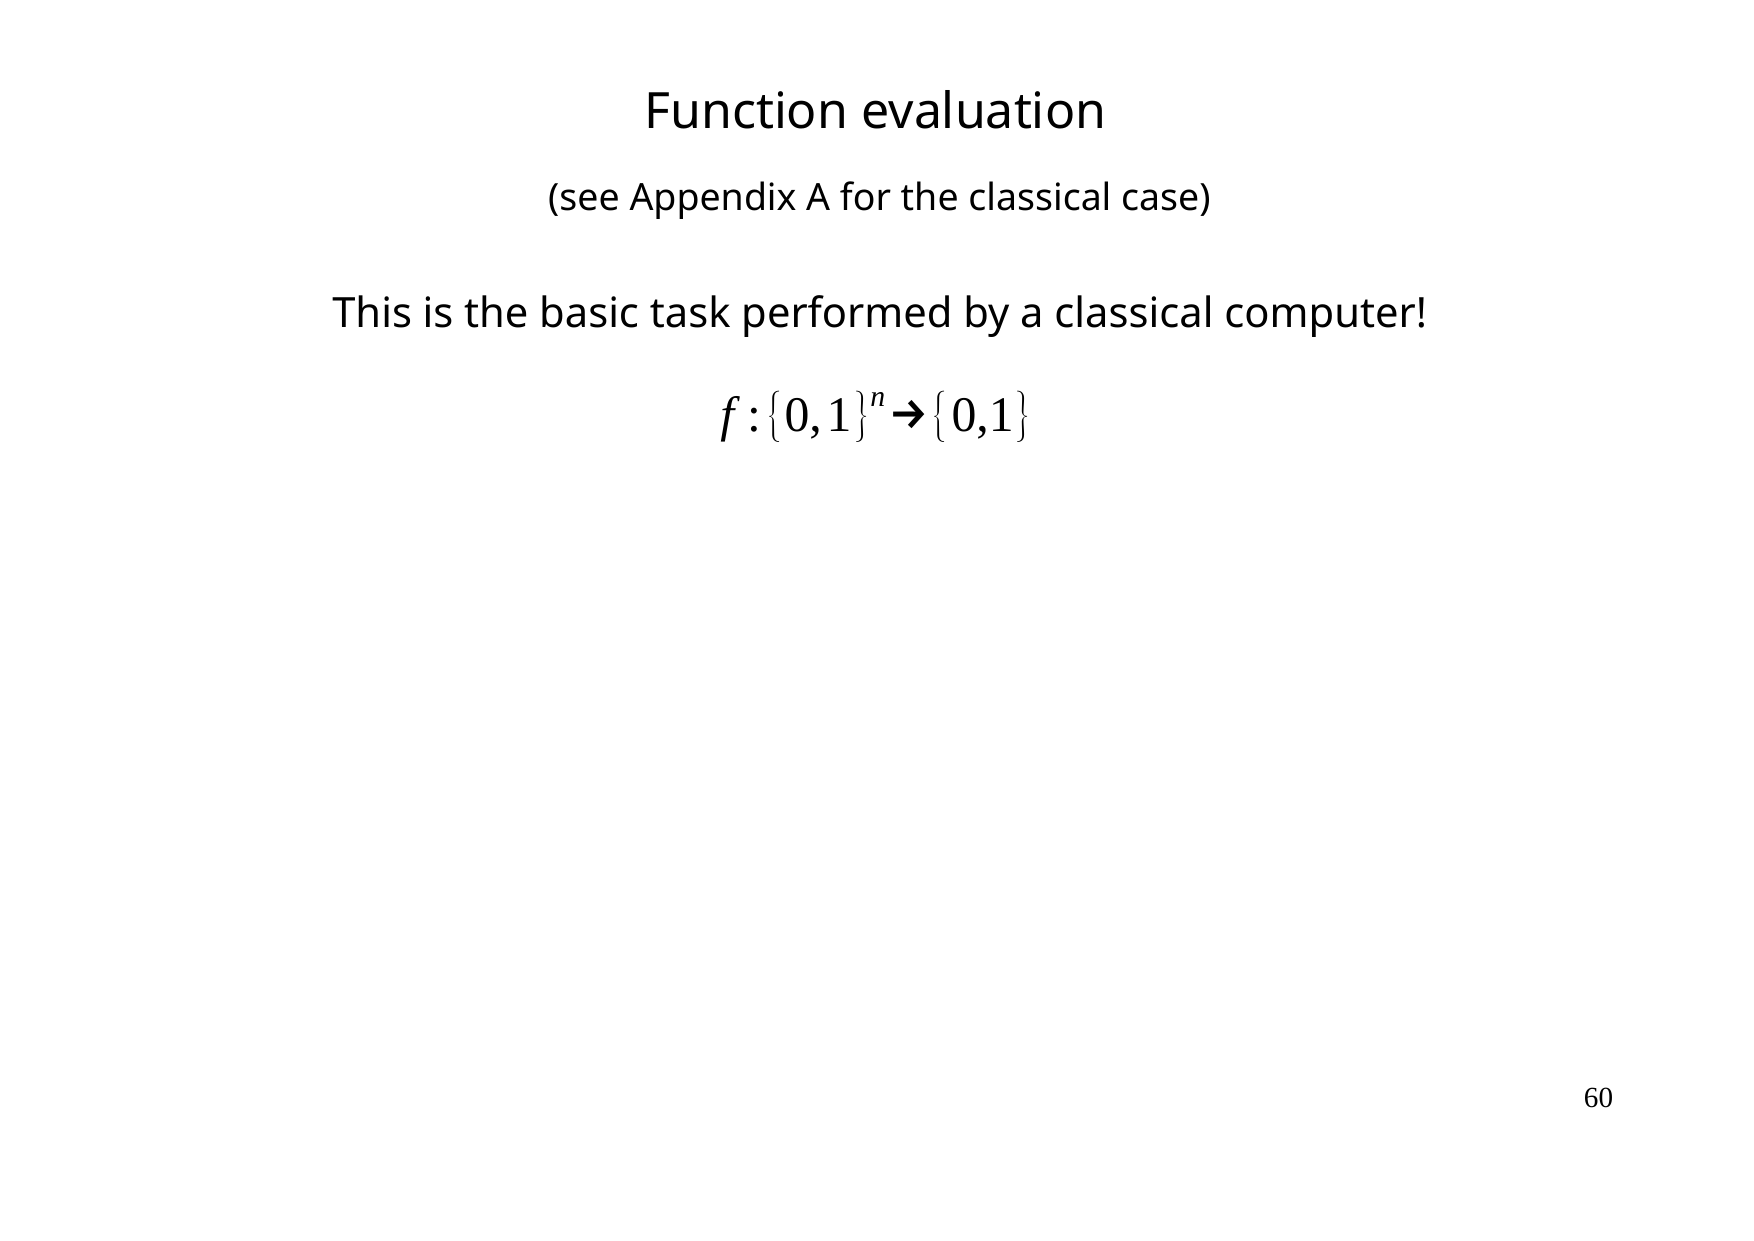

Function evaluation
(see Appendix A for the classical case)
This is the basic task performed by a classical computer!
60